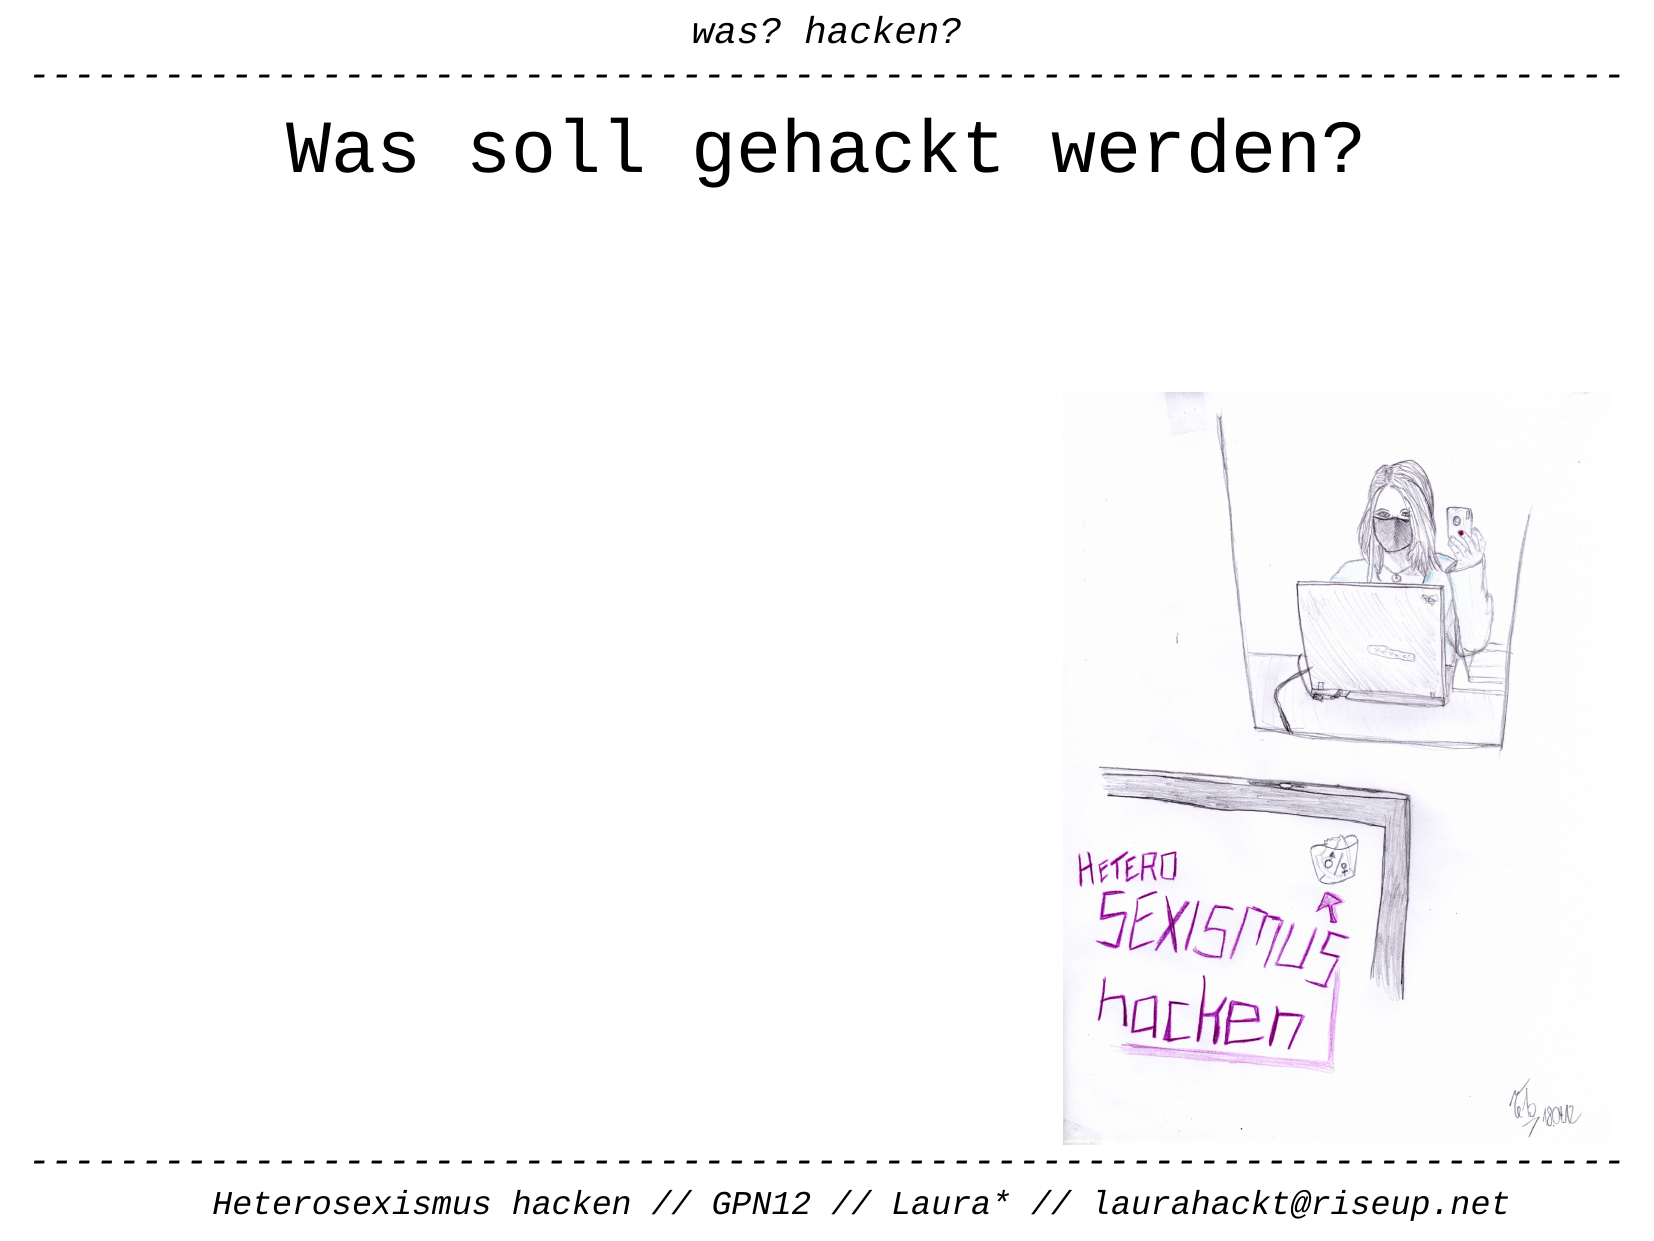

was? hacken?
-----------------------------------------------------------------------
# Was soll gehackt werden?
-----------------------------------------------------------------------
Heterosexismus hacken // GPN12 // Laura* // laurahackt@riseup.net